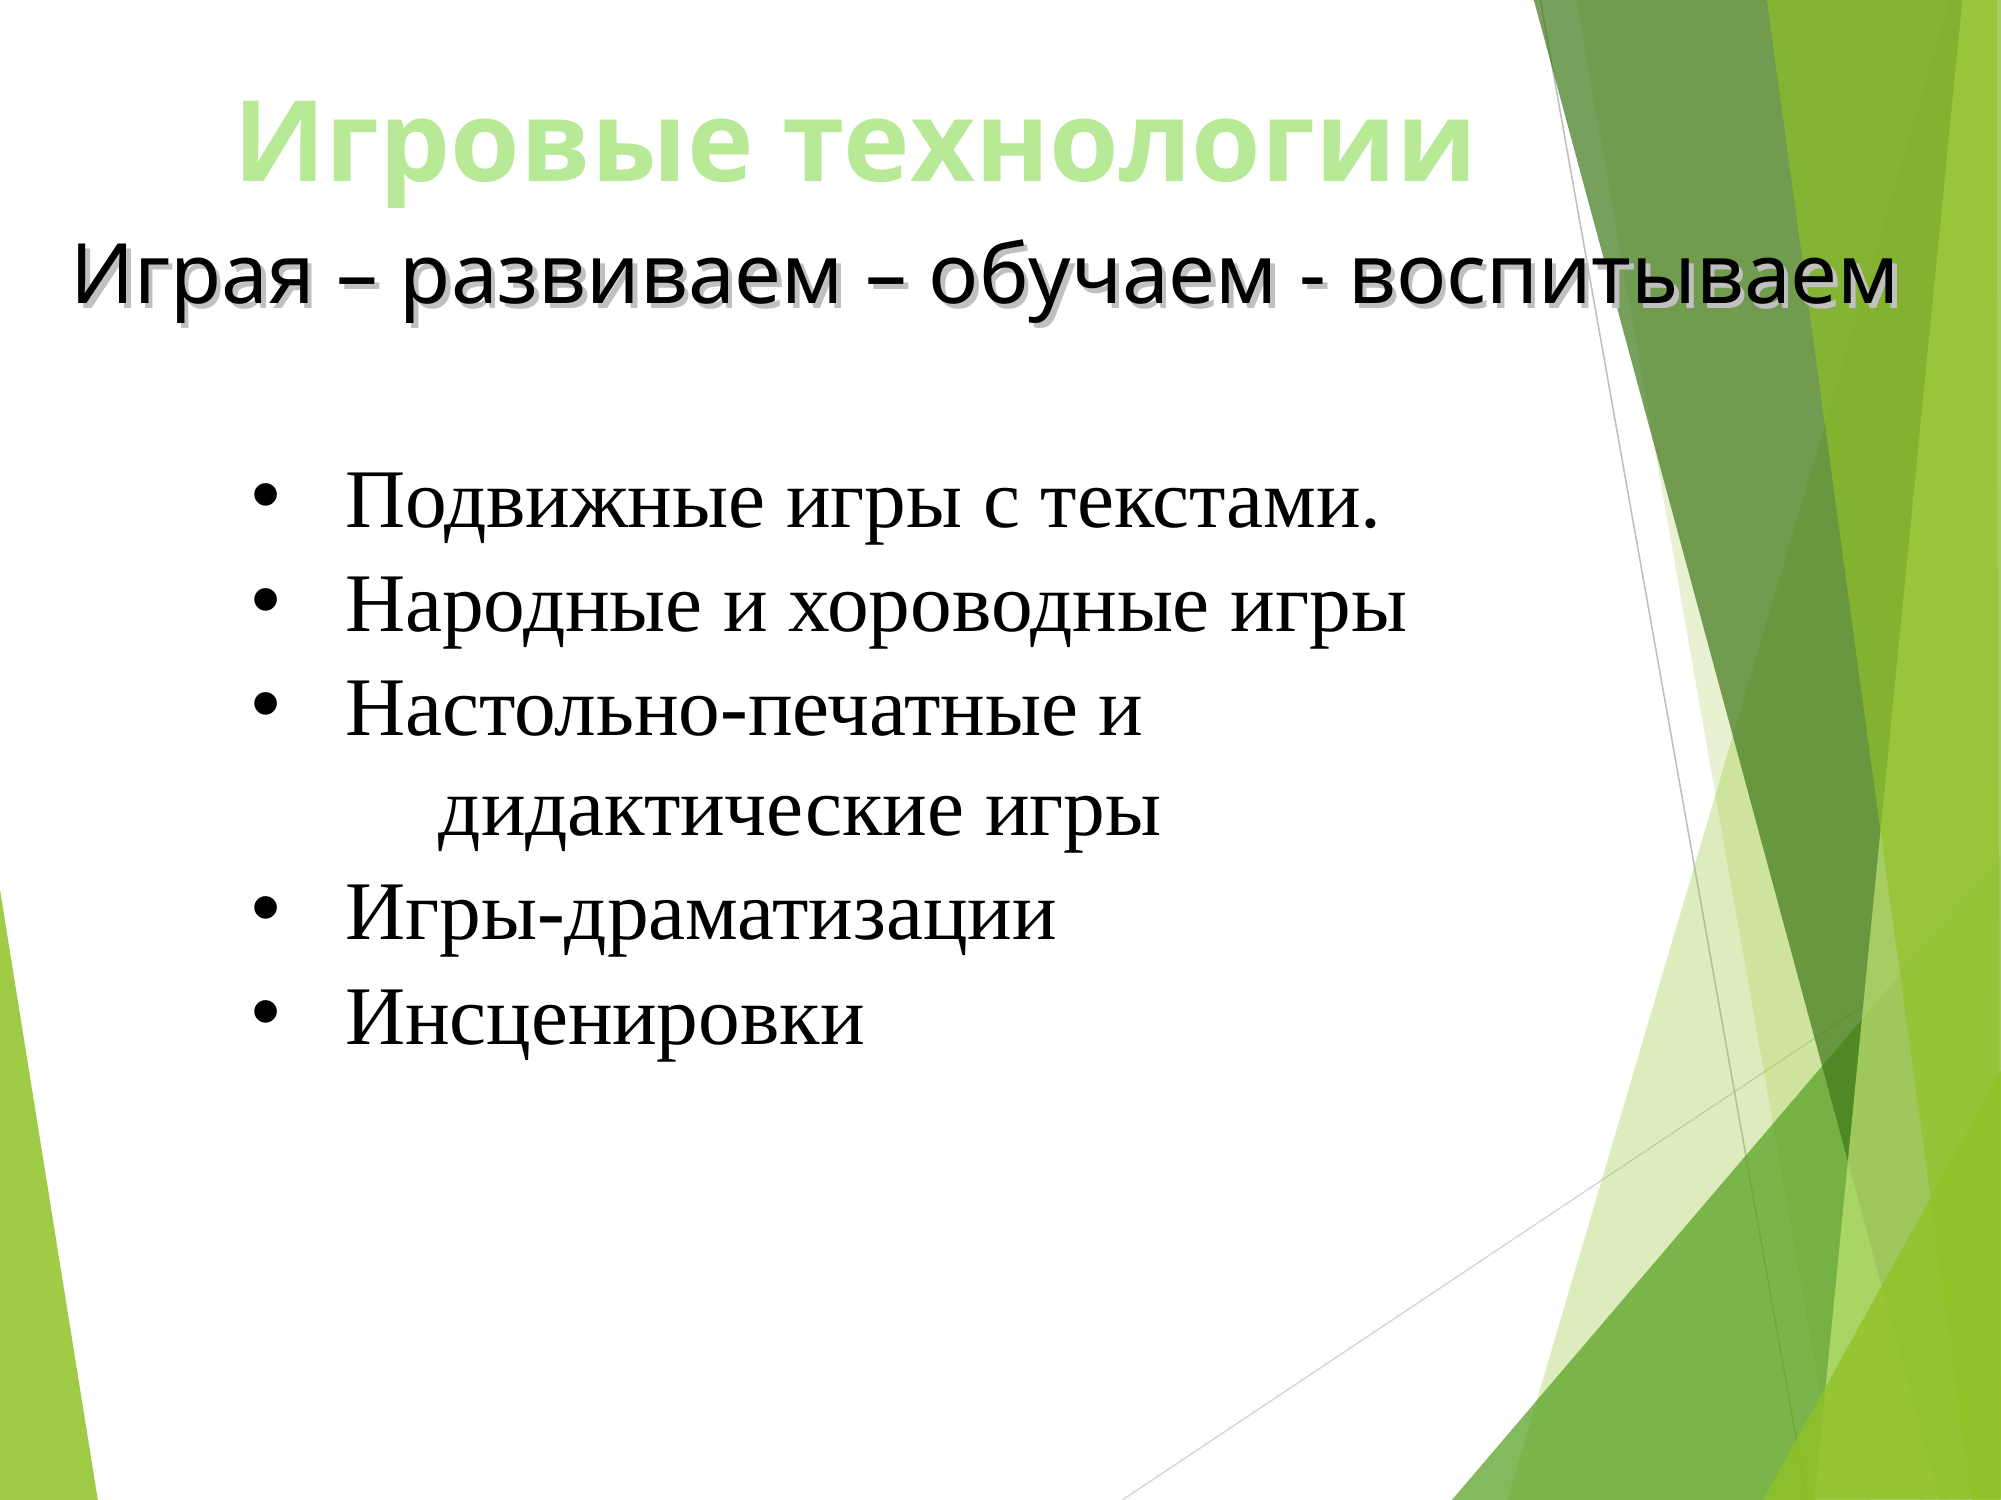

Игровые технологии
Играя – развиваем – обучаем - воспитываем
Подвижные игры с текстами.
Народные и хороводные игры
Настольно-печатные и дидактические игры
Игры-драматизации
Инсценировки